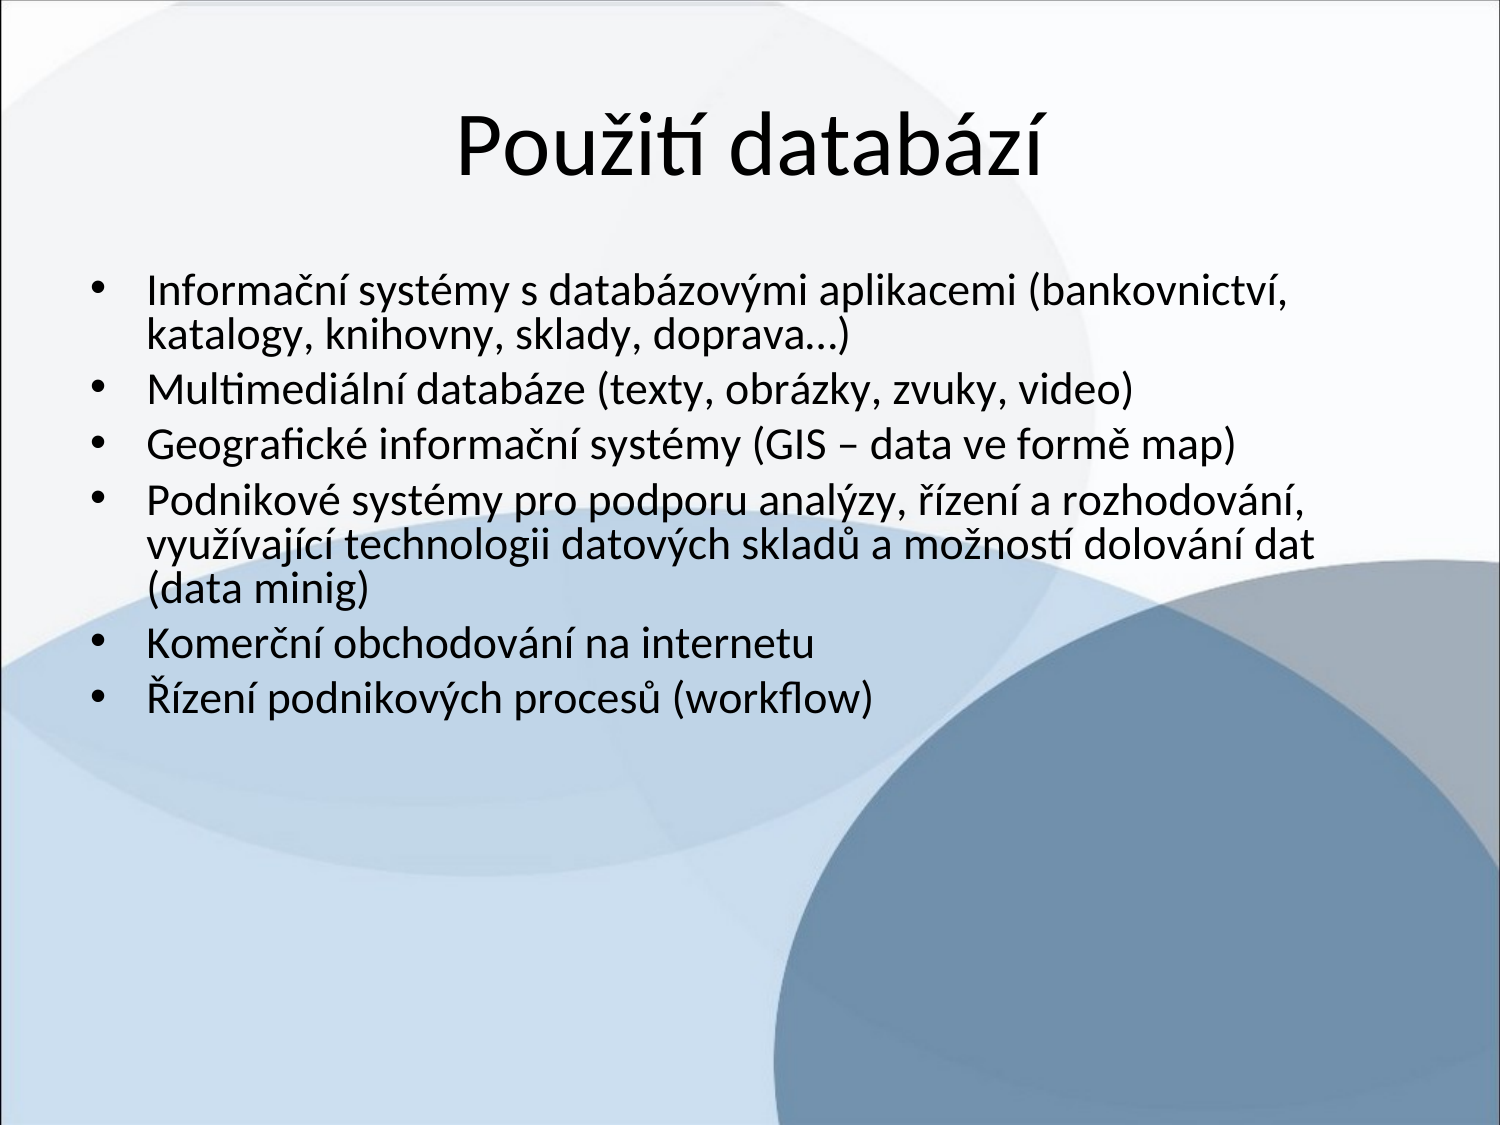

# Použití databází
Informační systémy s databázovými aplikacemi (bankovnictví, katalogy, knihovny, sklady, doprava…)
Multimediální databáze (texty, obrázky, zvuky, video)
Geografické informační systémy (GIS – data ve formě map)
Podnikové systémy pro podporu analýzy, řízení a rozhodování, využívající technologii datových skladů a možností dolování dat (data minig)
Komerční obchodování na internetu
Řízení podnikových procesů (workflow)